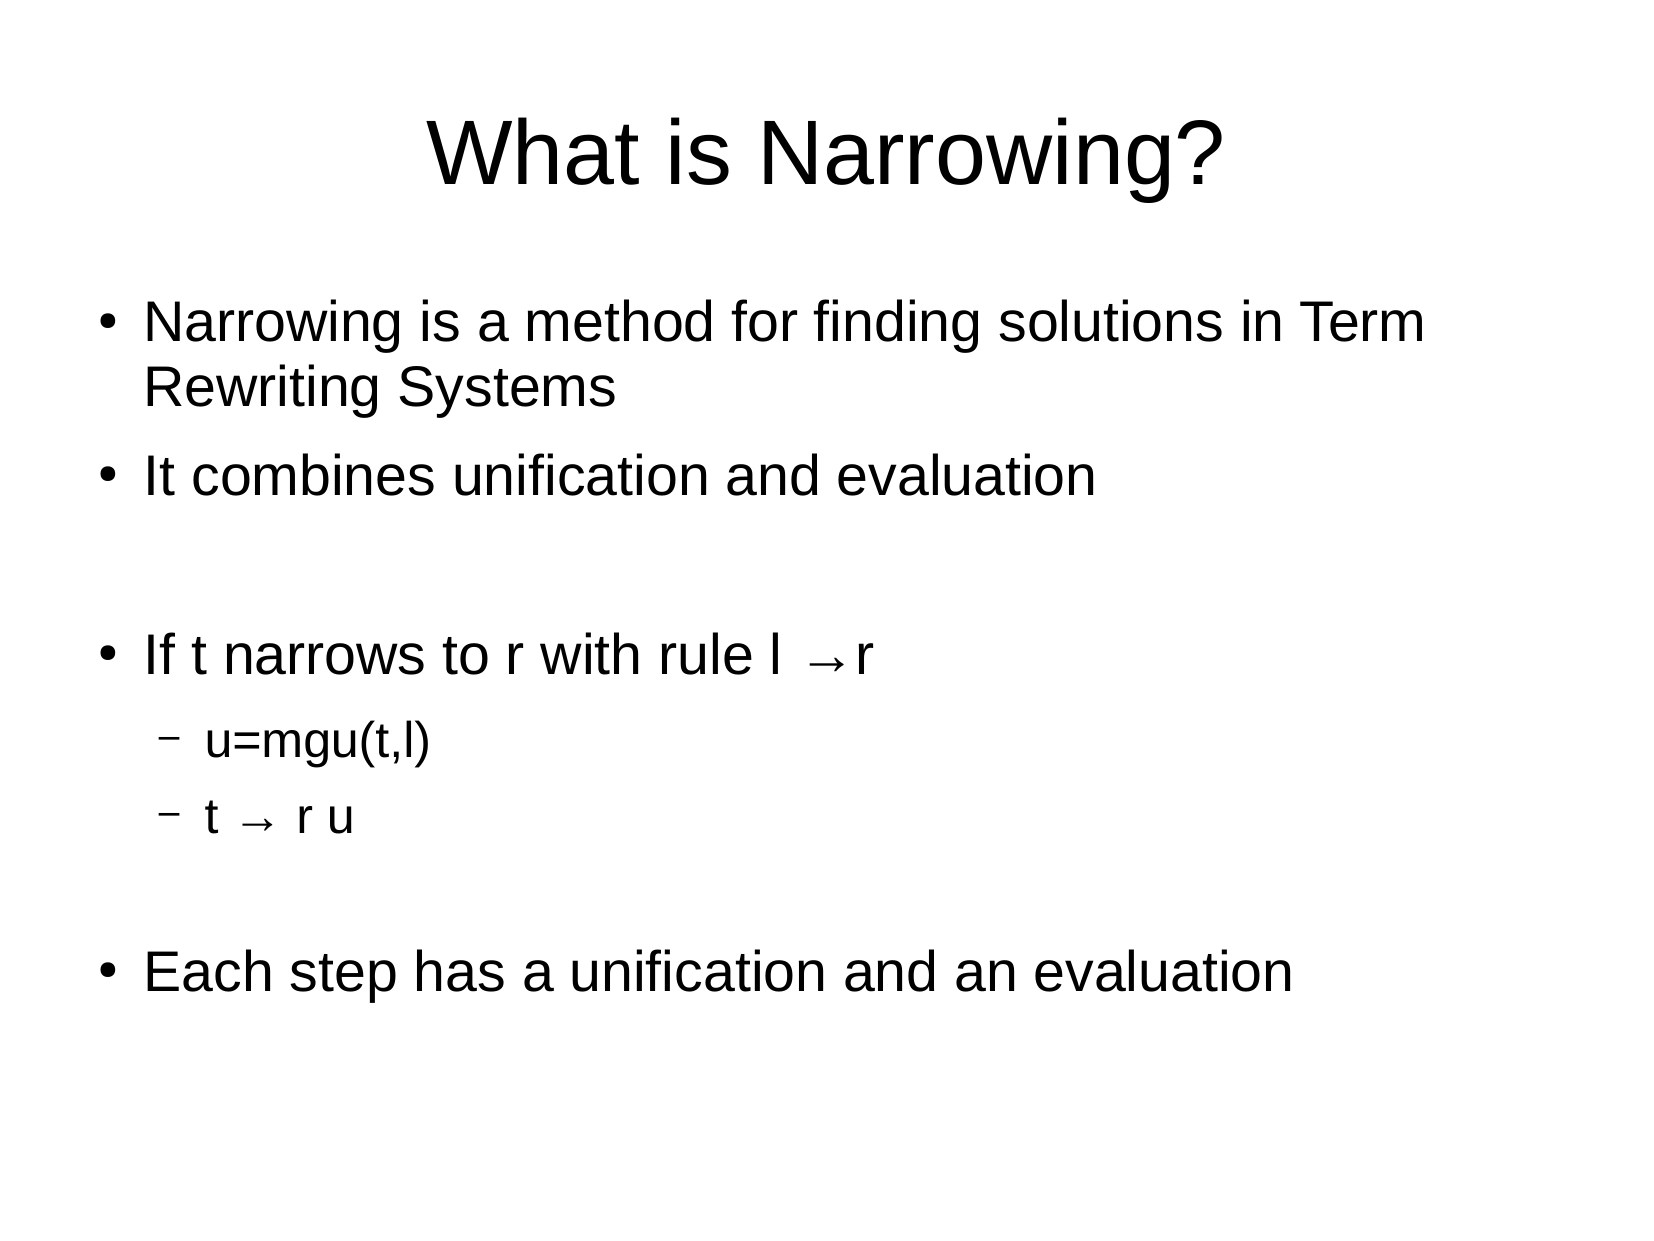

# What is Narrowing?
Narrowing is a method for finding solutions in Term Rewriting Systems
It combines unification and evaluation
If t narrows to r with rule l →r
u=mgu(t,l)
t → r u
Each step has a unification and an evaluation